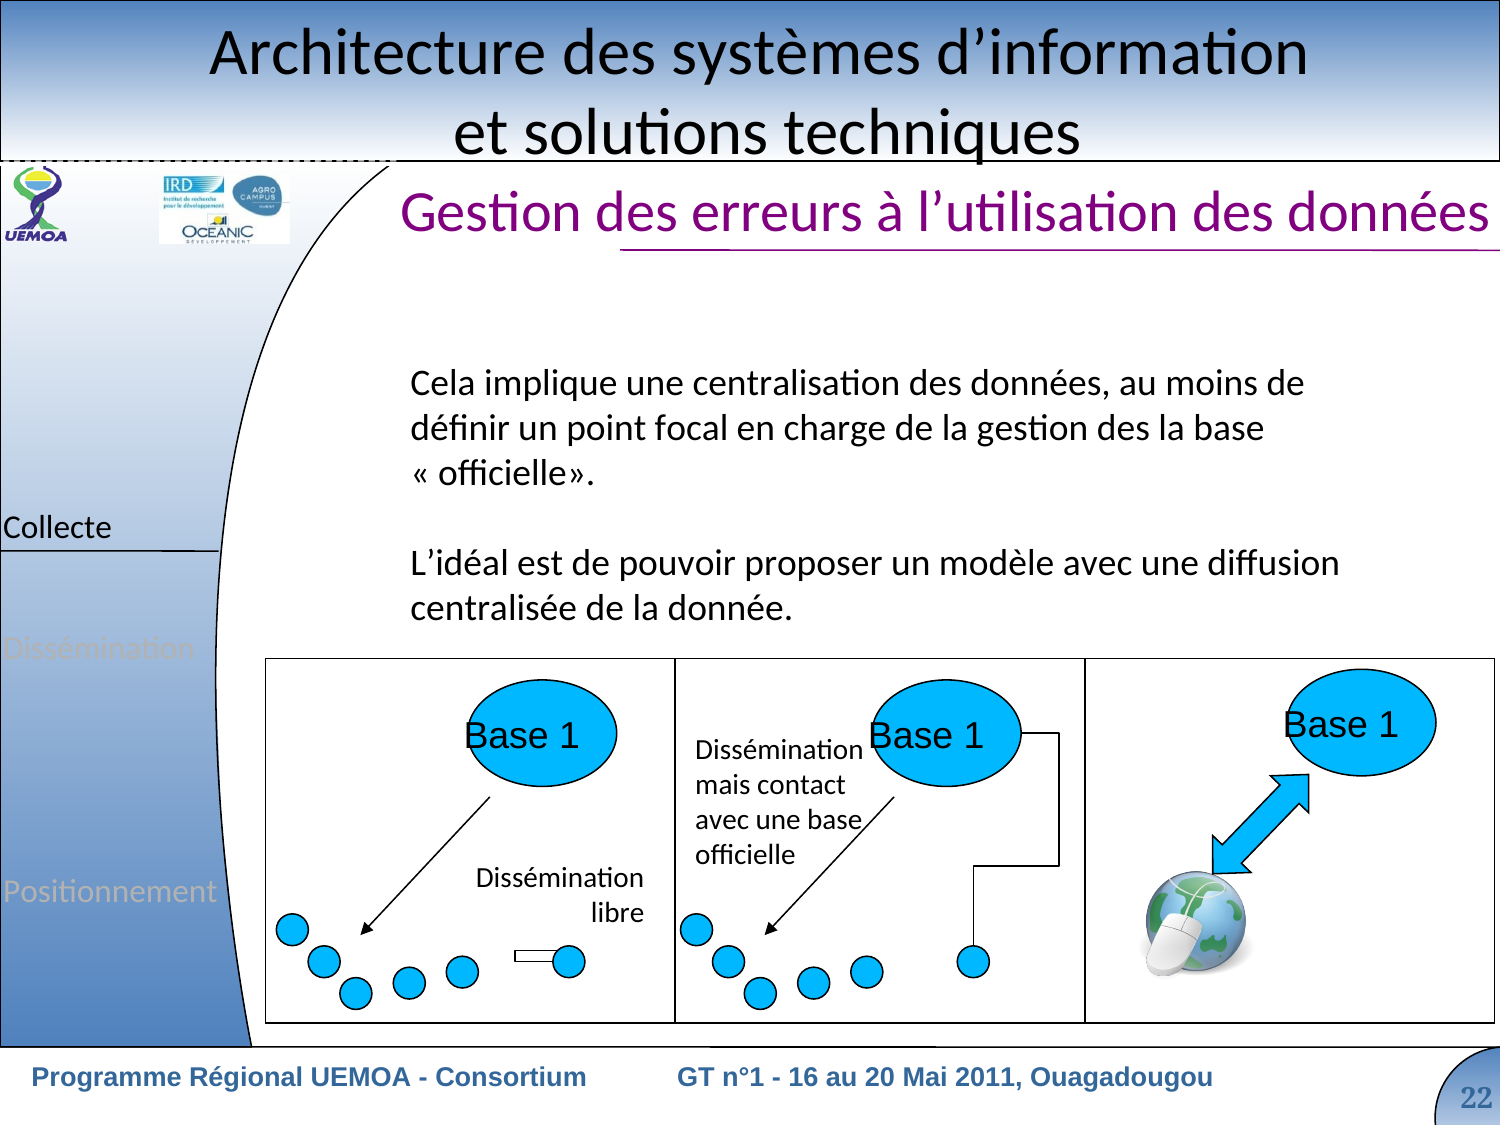

Architecture des systèmes d’information
et solutions techniques
Gestion des erreurs à l’utilisation des données
Cela implique une centralisation des données, au moins de définir un point focal en charge de la gestion des la base « officielle».
L’idéal est de pouvoir proposer un modèle avec une diffusion centralisée de la donnée.
Collecte
Dissémination
Positionnement
Base 1
Base 1
Base 1
Dissémination mais contact avec une base officielle
Dissémination libre